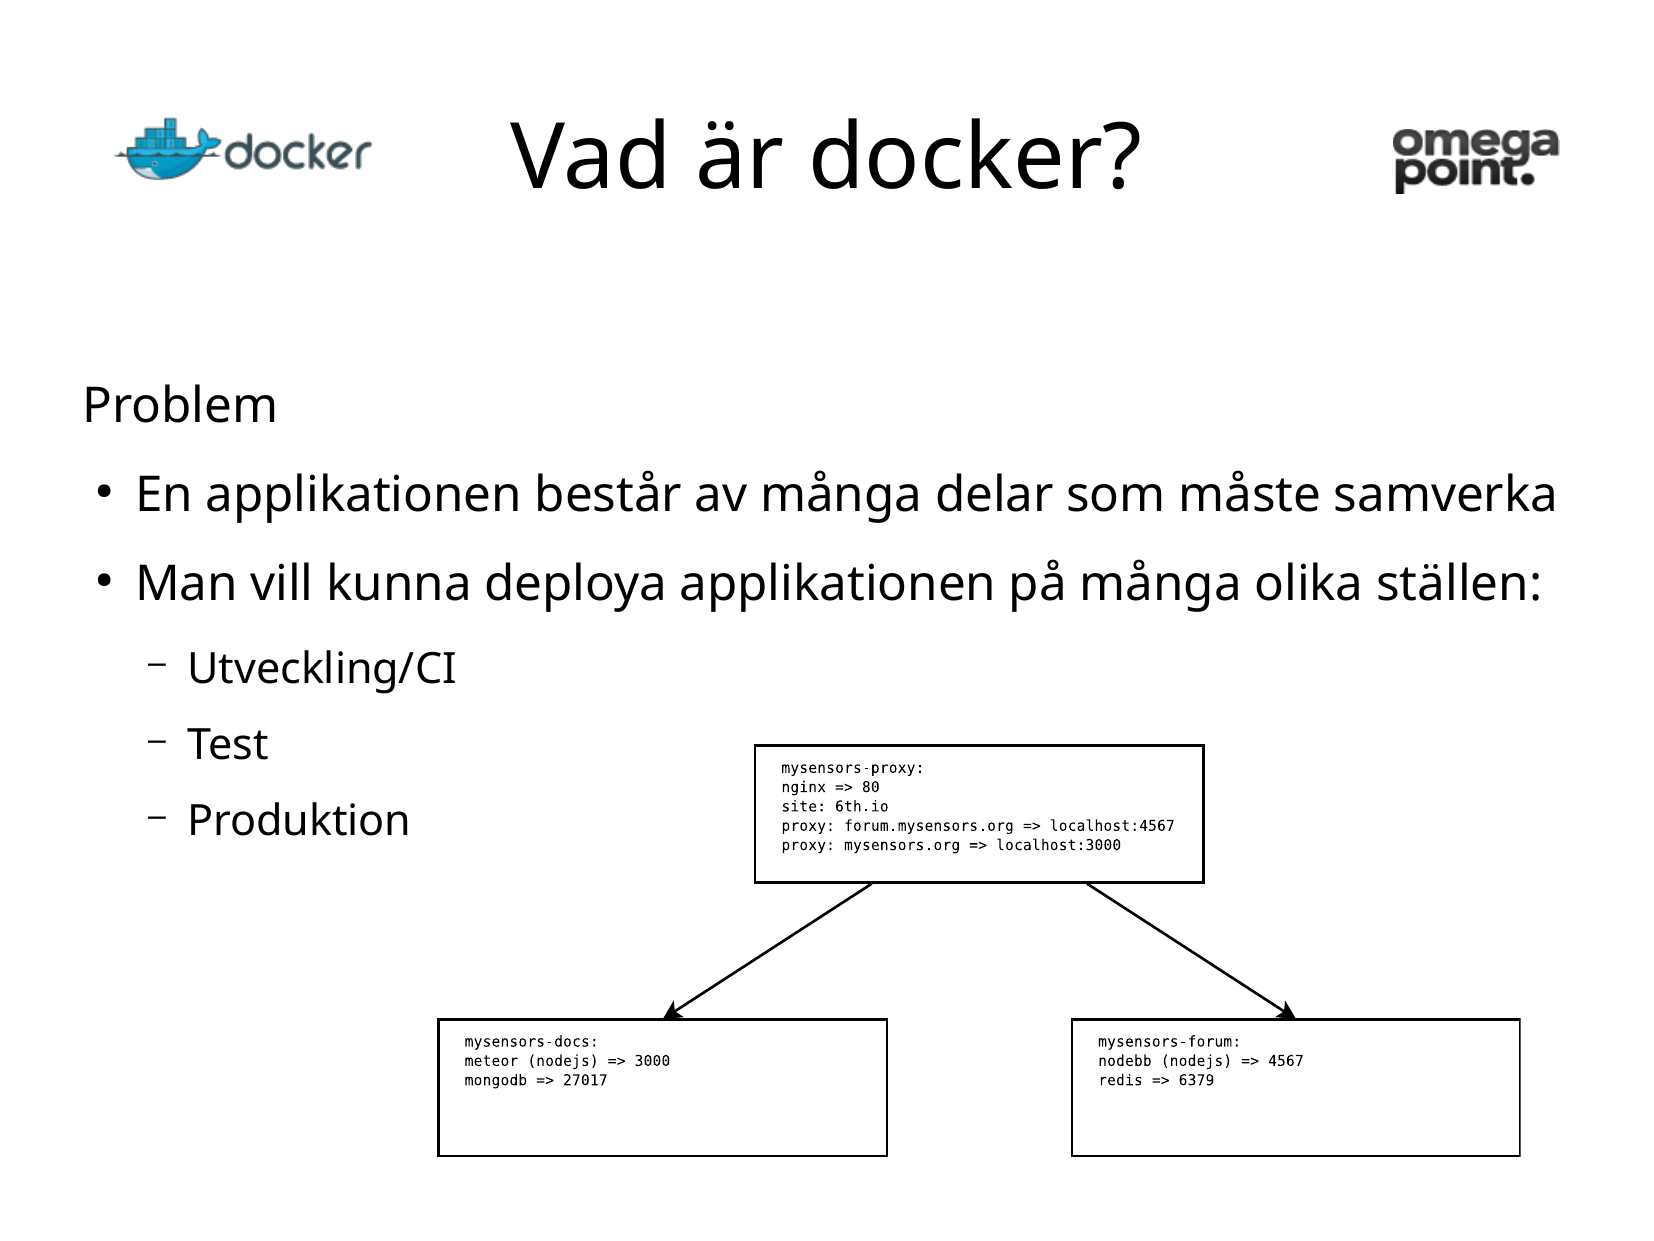

# Vad är docker?
Problem
En applikationen består av många delar som måste samverka
Man vill kunna deploya applikationen på många olika ställen:
Utveckling/CI
Test
Produktion